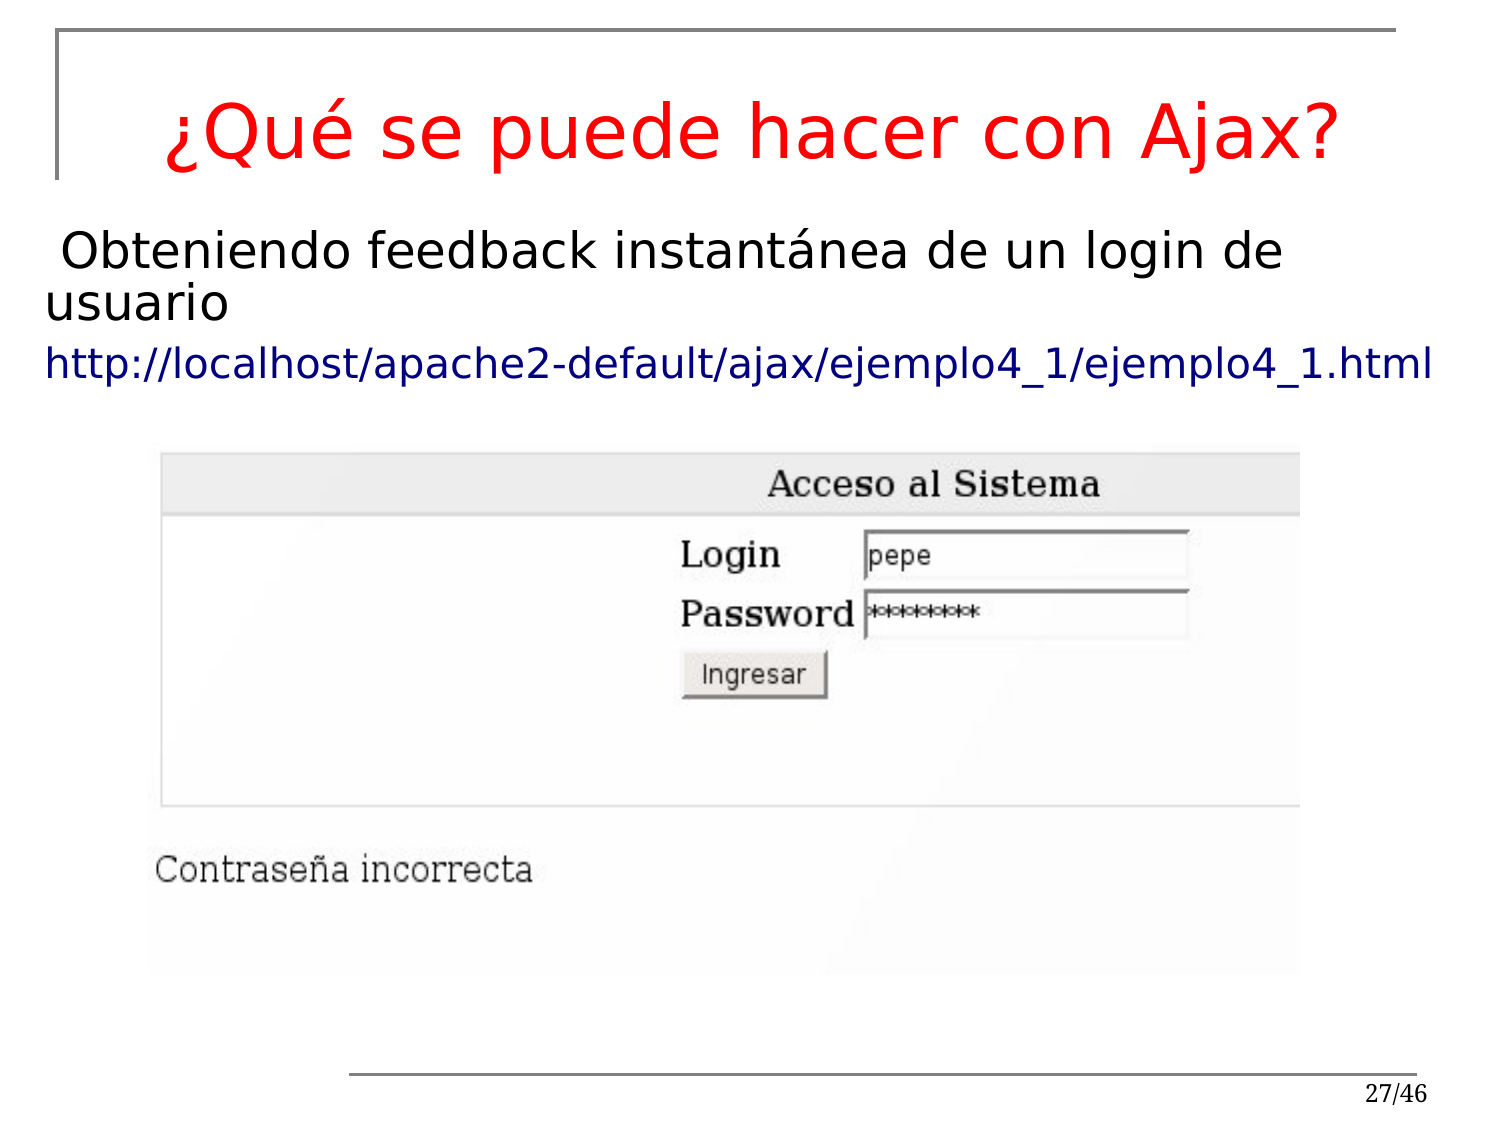

# ¿Qué se puede hacer con Ajax?
 Obteniendo feedback instantánea de un login de usuario
http://localhost/apache2-default/ajax/ejemplo4_1/ejemplo4_1.html